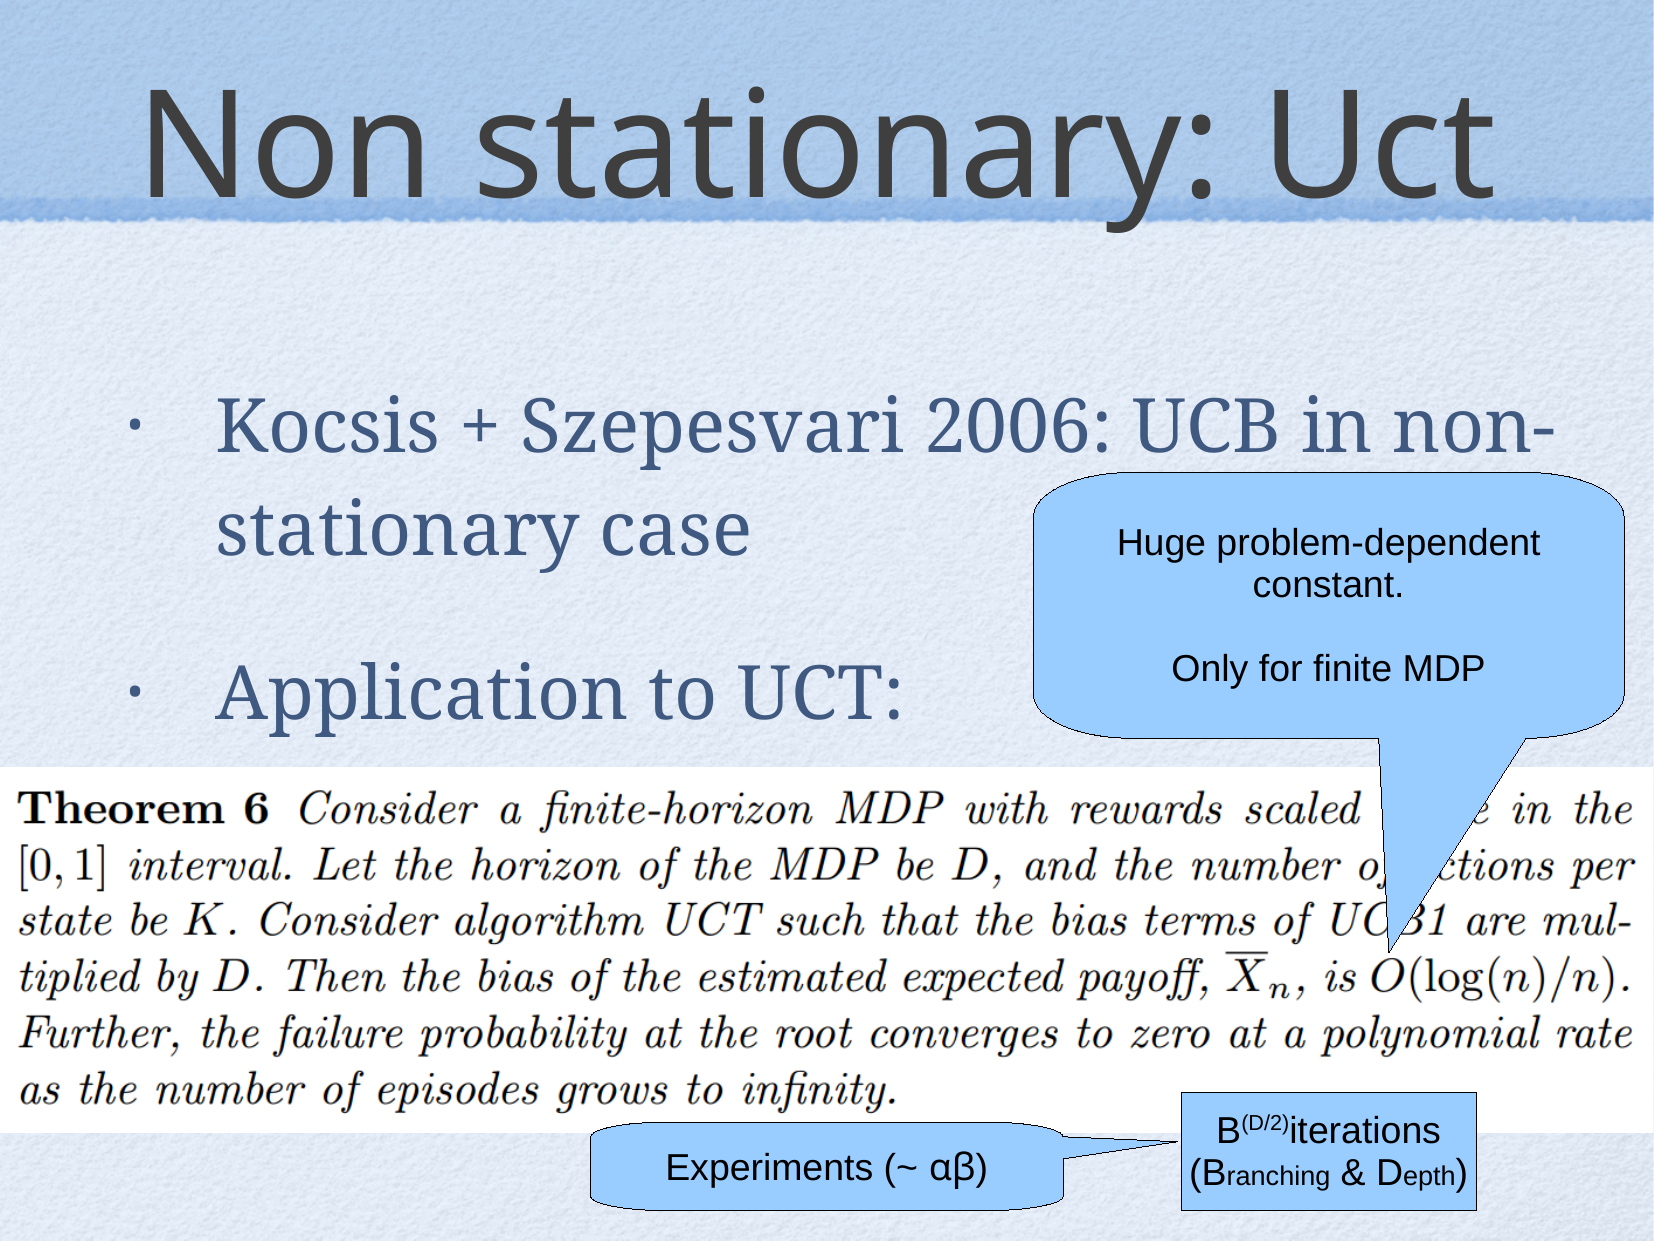

# Non stationary: Uct
Kocsis + Szepesvari 2006: UCB in non-stationary case
Application to UCT:
Huge problem-dependent
constant.
Only for finite MDP
B(D/2)iterations
(Branching & Depth)
Experiments (~ αβ)